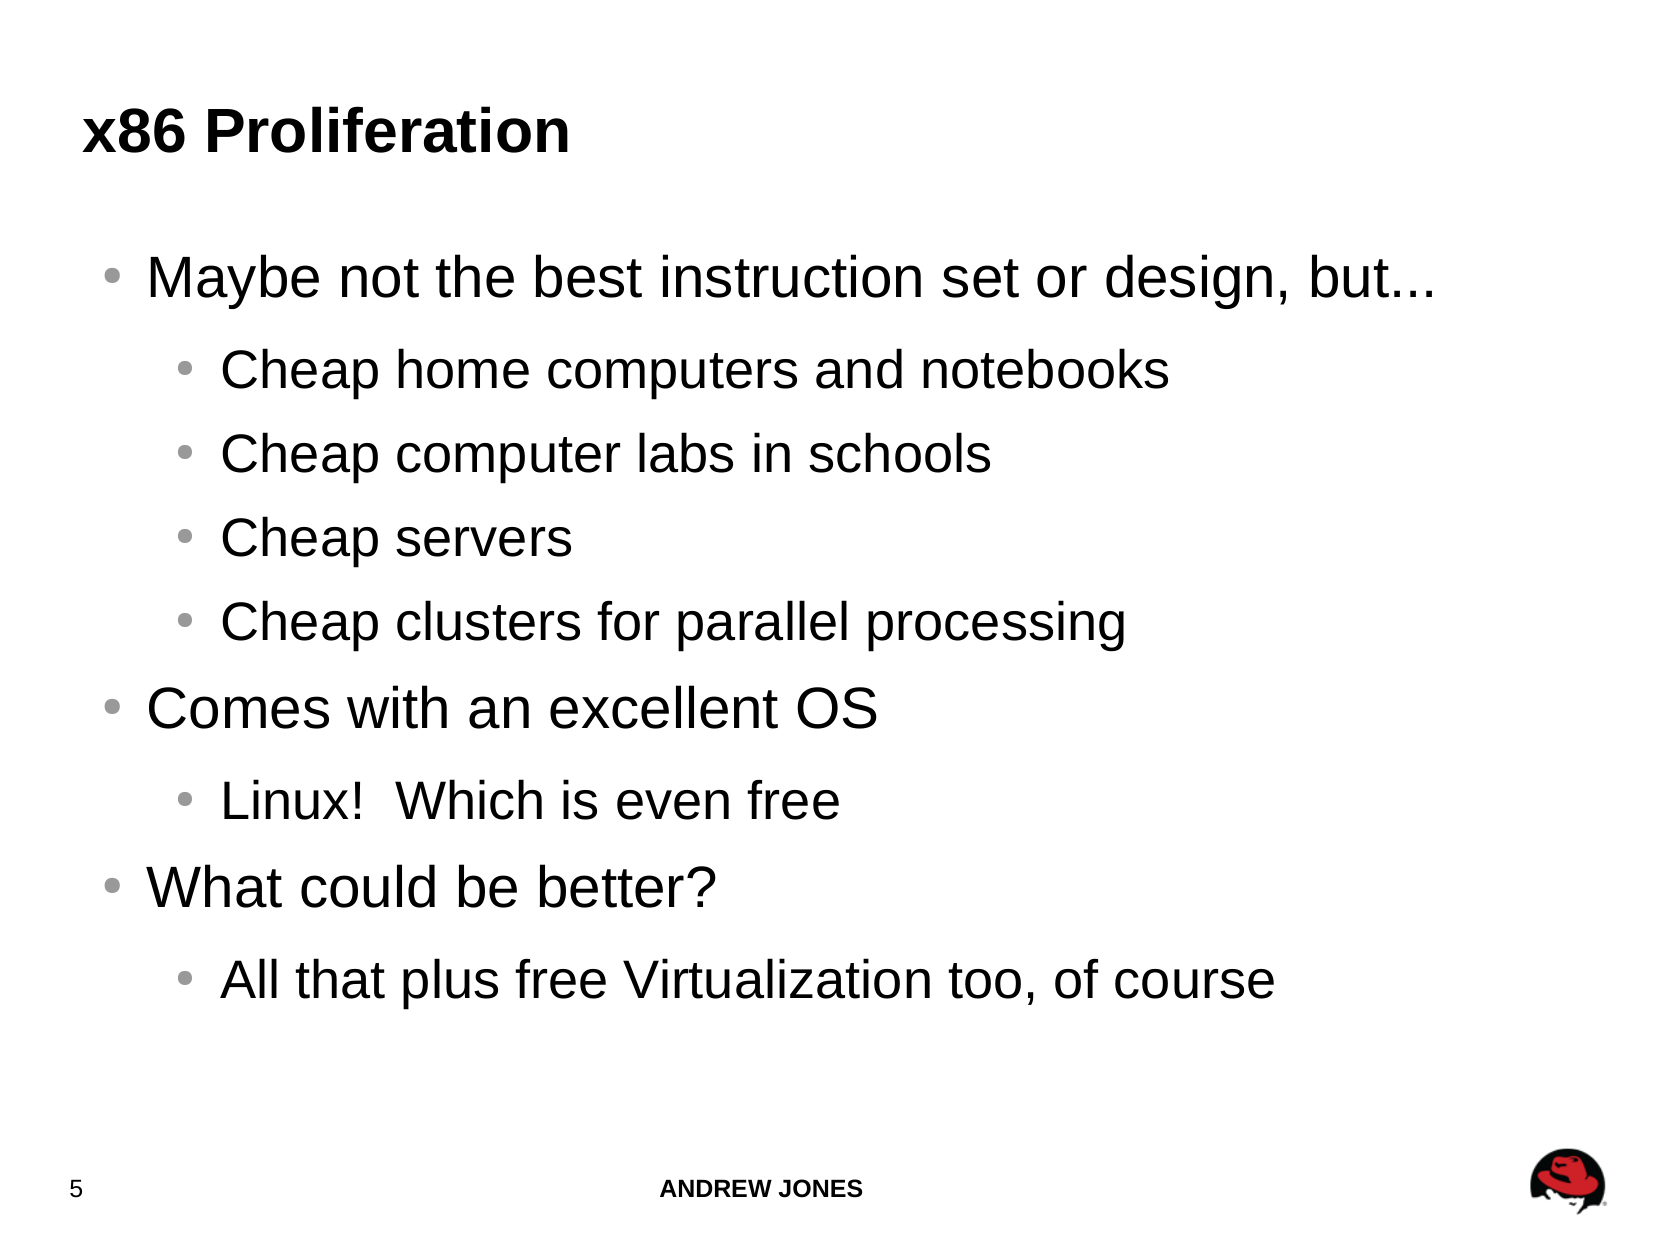

# x86 Proliferation
Maybe not the best instruction set or design, but...
Cheap home computers and notebooks
Cheap computer labs in schools
Cheap servers
Cheap clusters for parallel processing
Comes with an excellent OS
Linux! Which is even free
What could be better?
All that plus free Virtualization too, of course